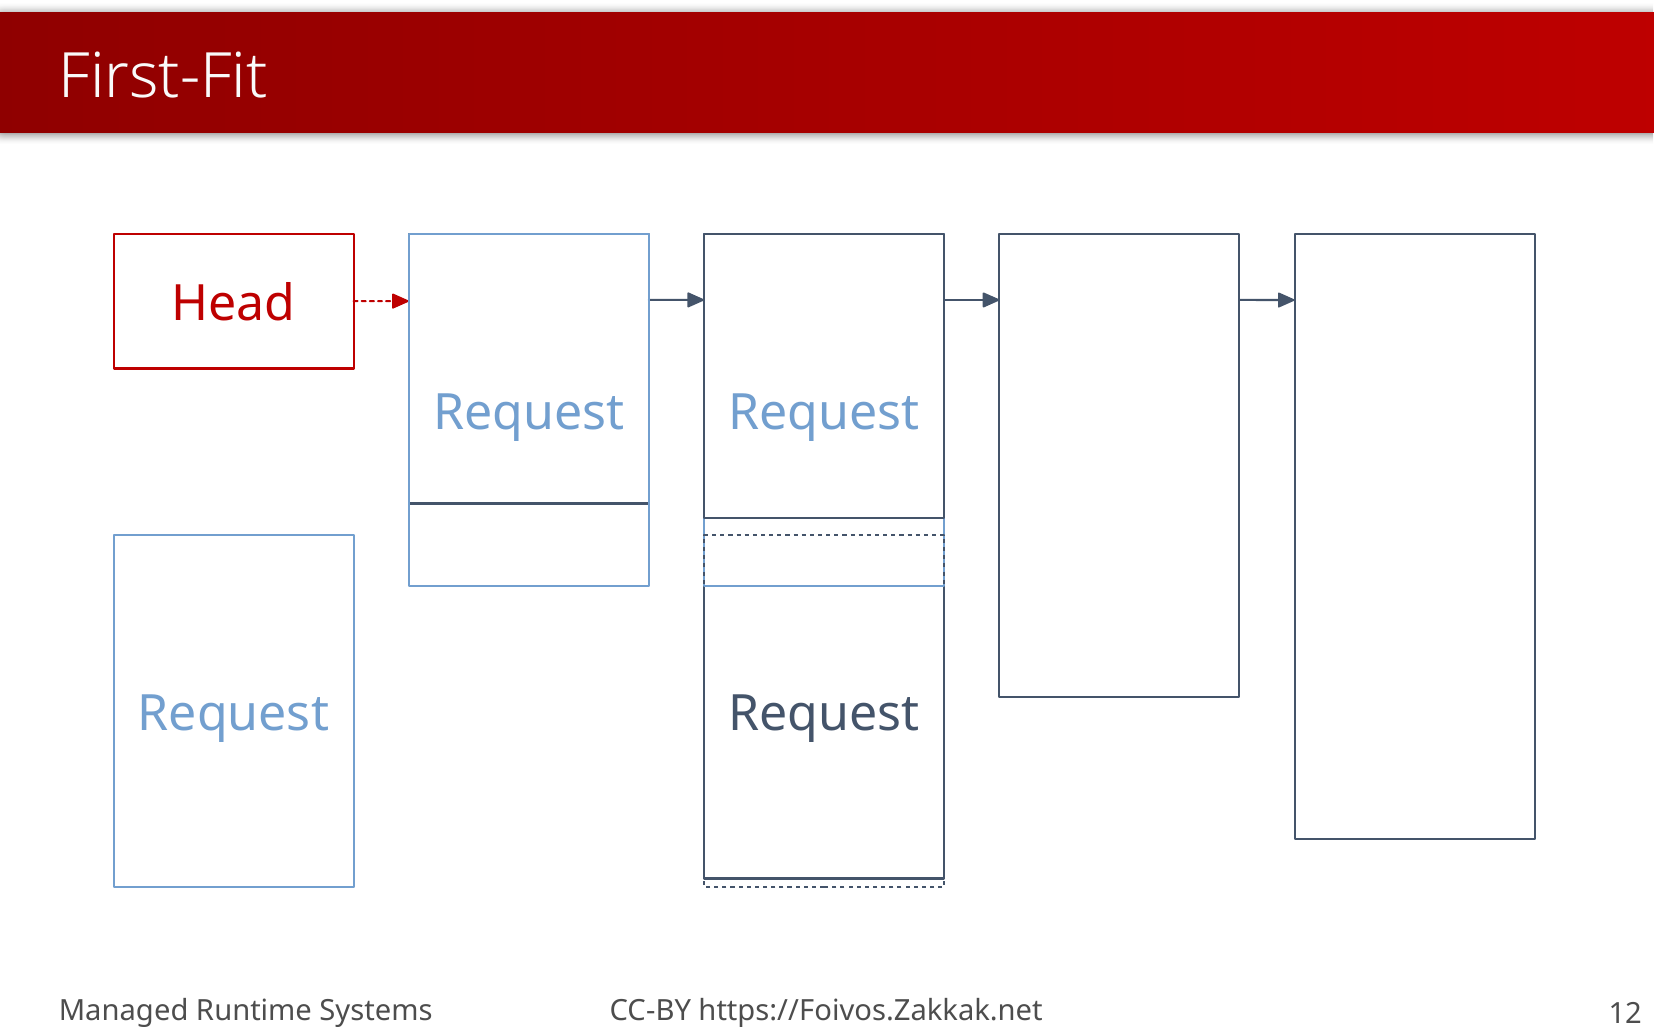

# First-Fit
Head
Request
Request
Request
Request
Managed Runtime Systems
CC-BY https://Foivos.Zakkak.net
12